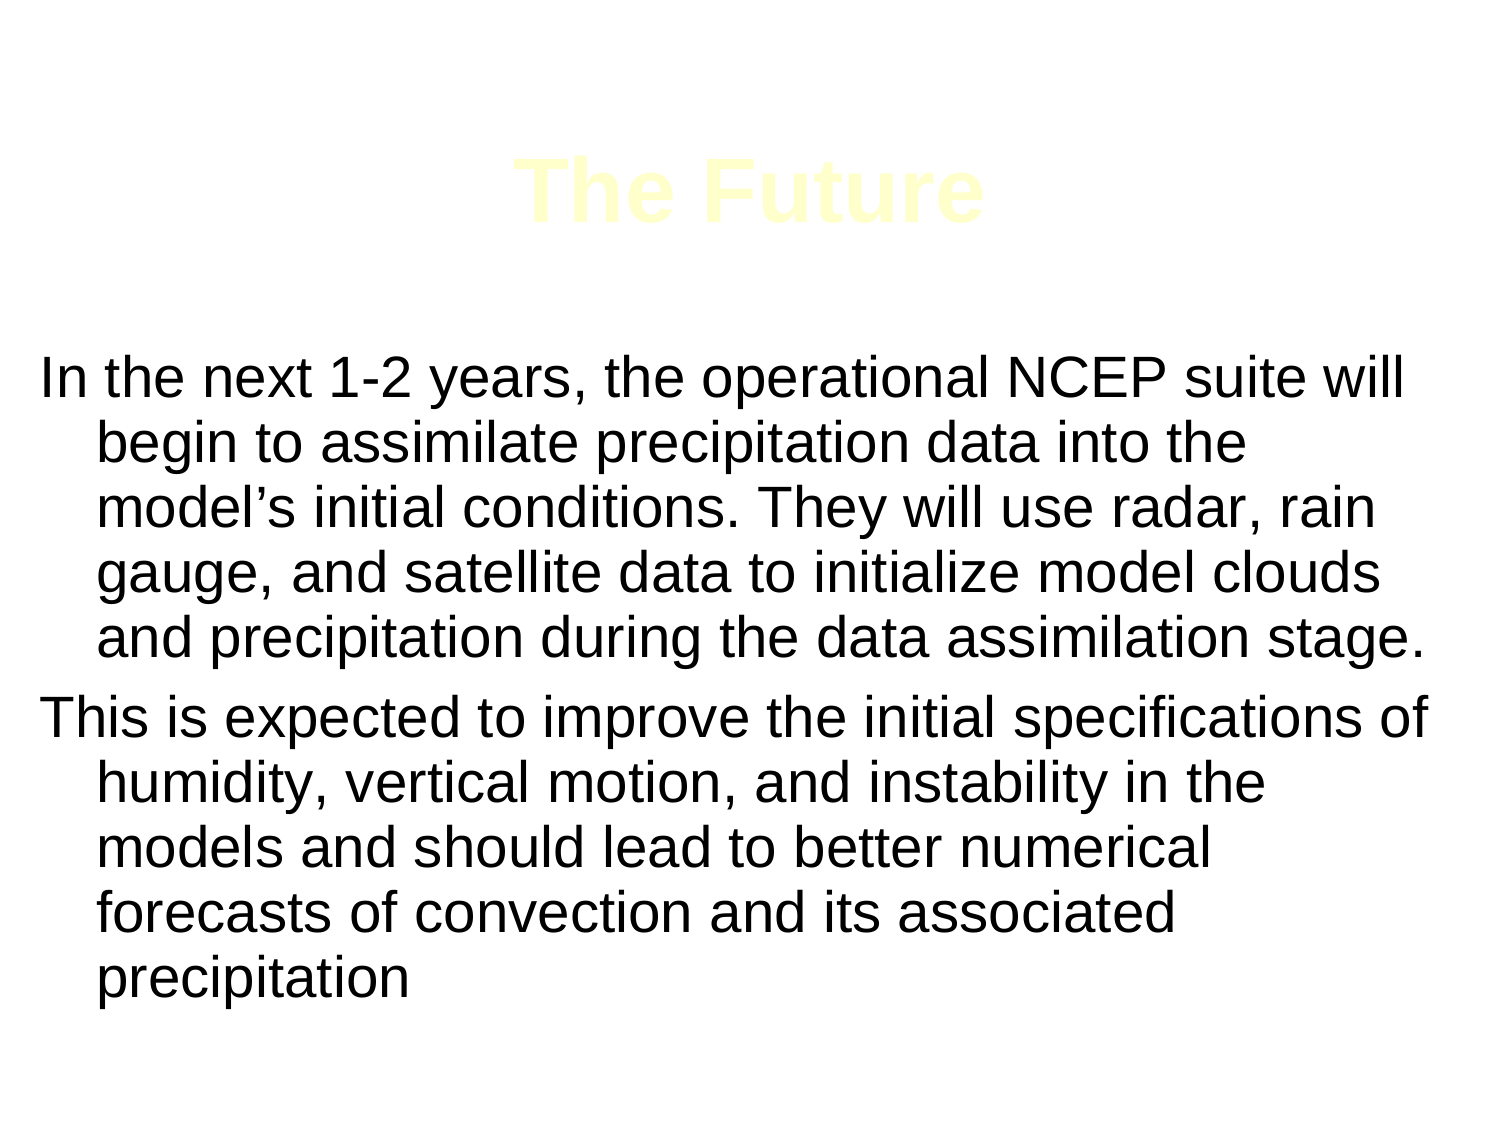

# The Future
In the next 1-2 years, the operational NCEP suite will begin to assimilate precipitation data into the model’s initial conditions. They will use radar, rain gauge, and satellite data to initialize model clouds and precipitation during the data assimilation stage.
This is expected to improve the initial specifications of humidity, vertical motion, and instability in the models and should lead to better numerical forecasts of convection and its associated precipitation